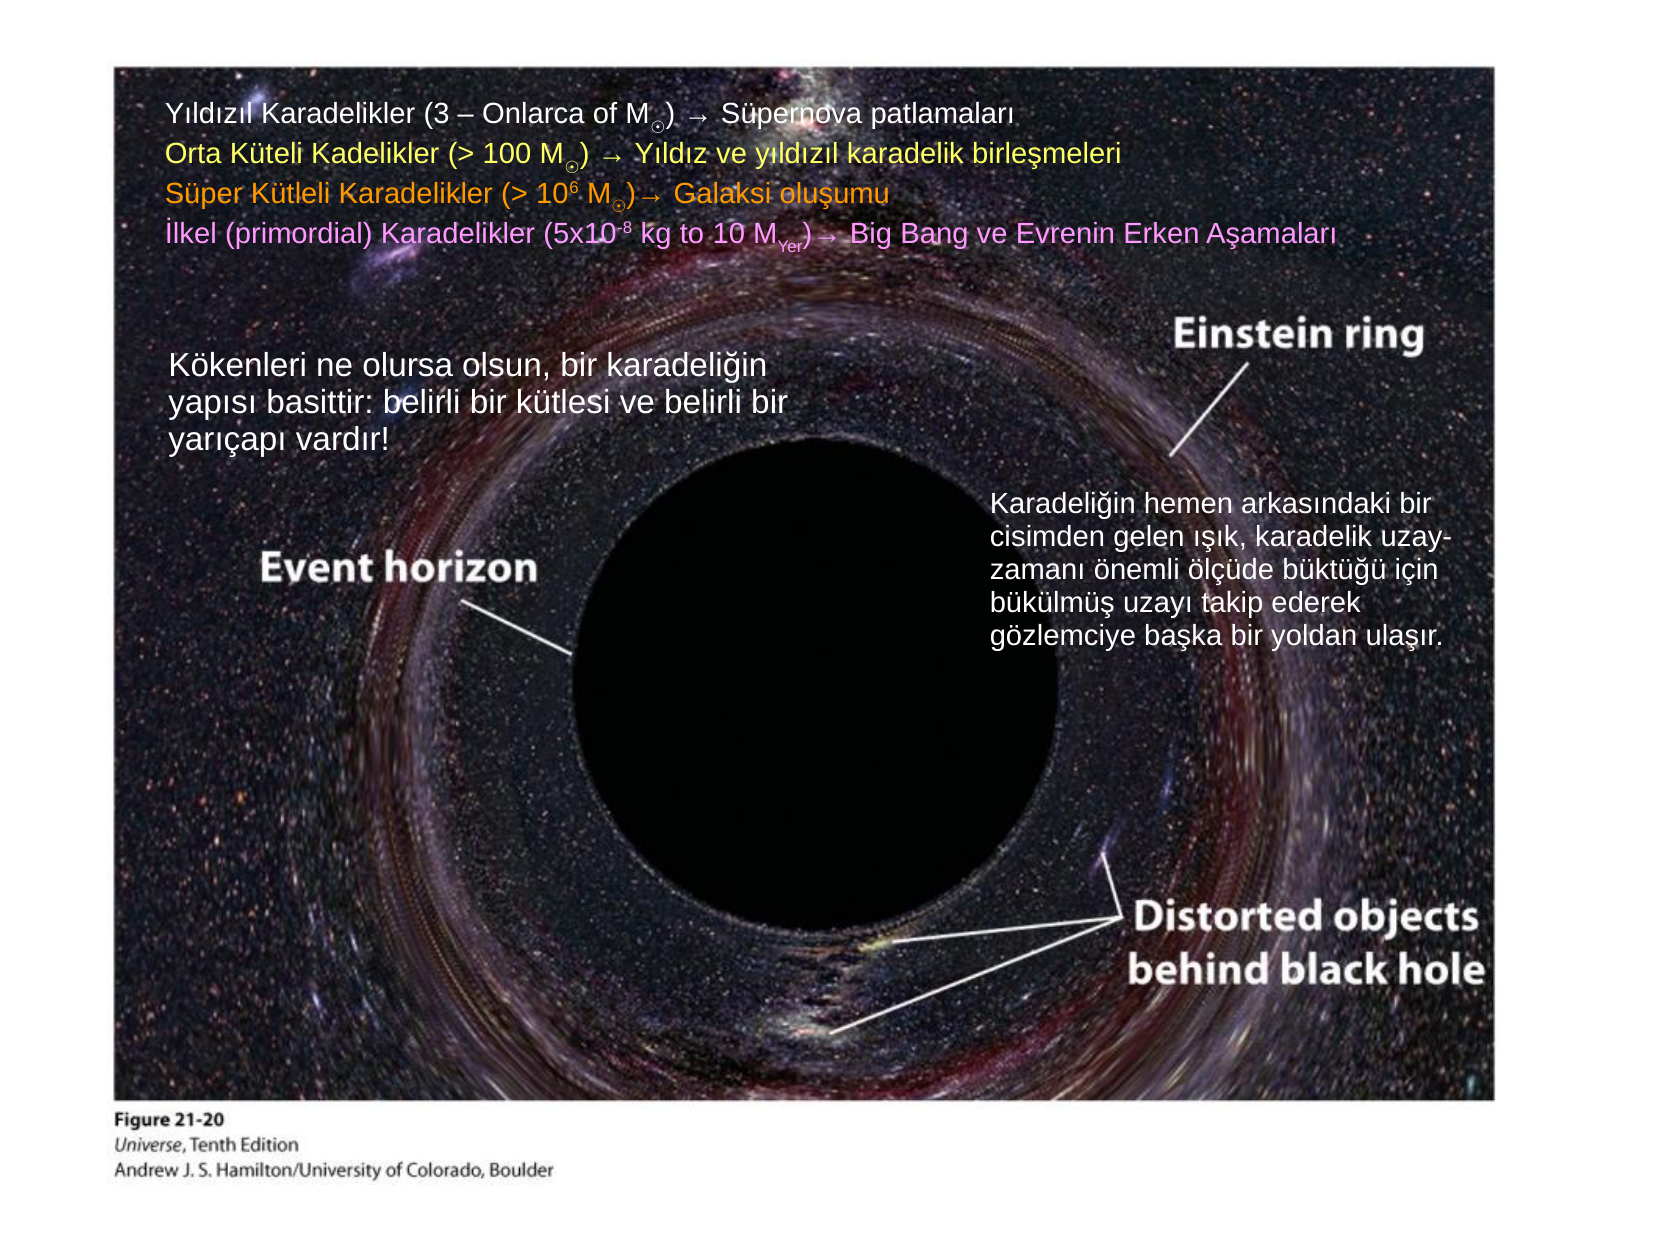

Yıldızıl Karadelikler (3 – Onlarca of M☉) → Süpernova patlamaları
Orta Küteli Kadelikler (> 100 M☉) → Yıldız ve yıldızıl karadelik birleşmeleri
Süper Kütleli Karadelikler (> 106 M☉)→ Galaksi oluşumu
İlkel (primordial) Karadelikler (5x10-8 kg to 10 MYer)→ Big Bang ve Evrenin Erken Aşamaları
Kökenleri ne olursa olsun, bir karadeliğin yapısı basittir: belirli bir kütlesi ve belirli bir yarıçapı vardır!
Karadeliğin hemen arkasındaki bir cisimden gelen ışık, karadelik uzay-zamanı önemli ölçüde büktüğü için bükülmüş uzayı takip ederek gözlemciye başka bir yoldan ulaşır.